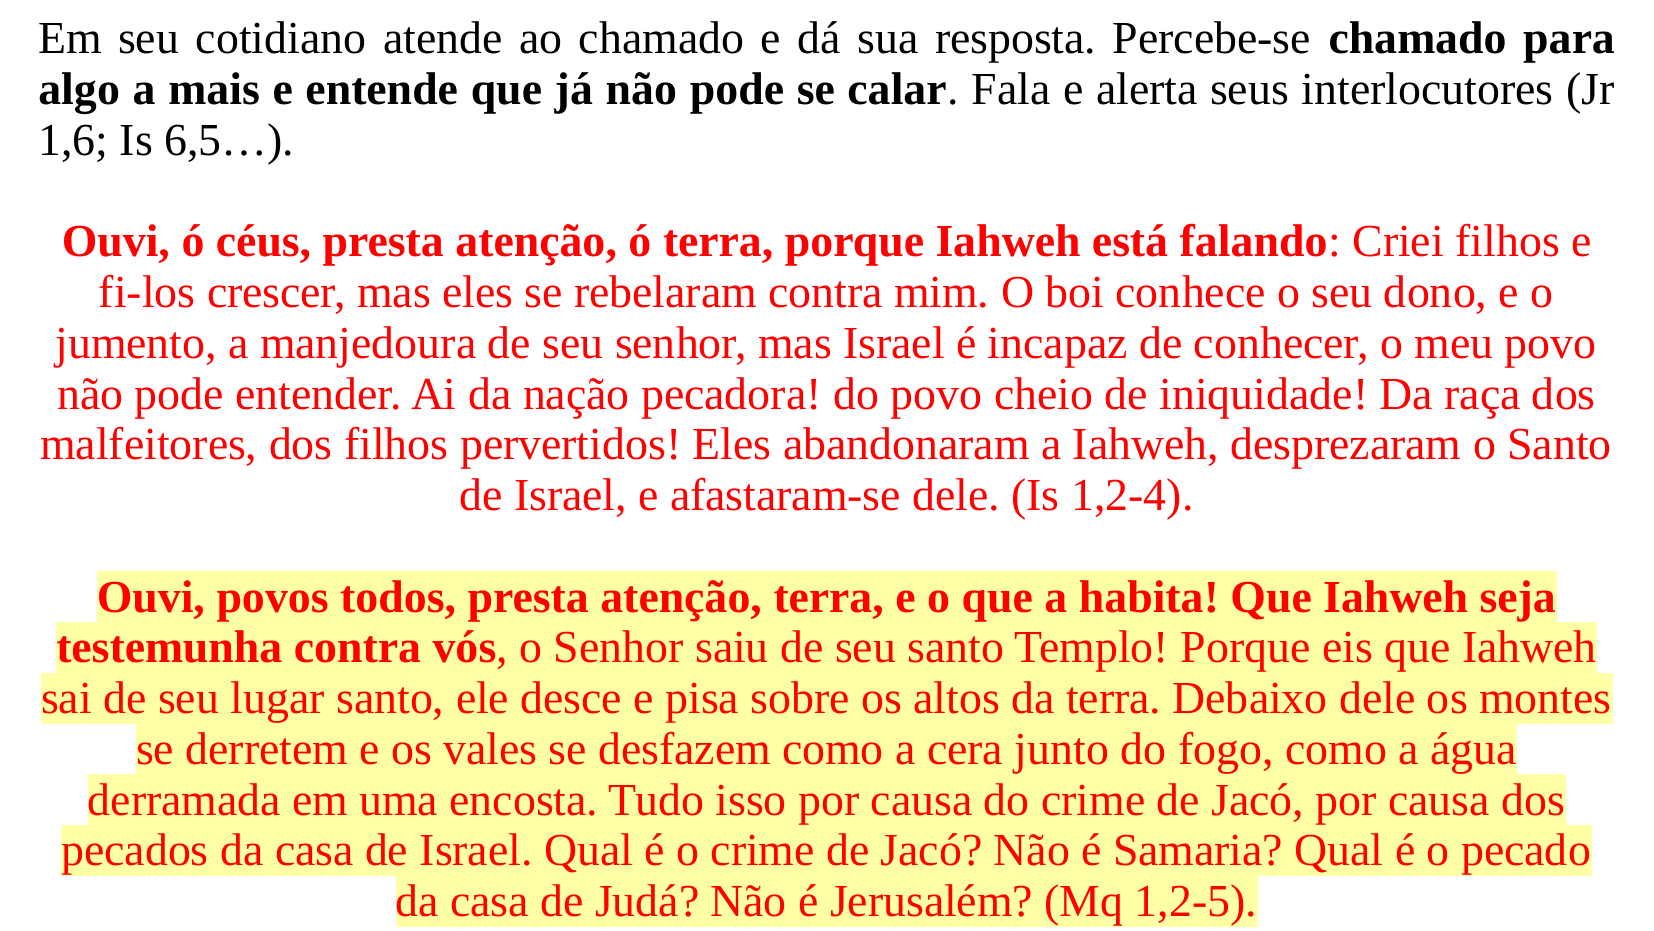

Em seu cotidiano atende ao chamado e dá sua resposta. Percebe-se chamado para algo a mais e entende que já não pode se calar. Fala e alerta seus interlocutores (Jr 1,6; Is 6,5…).
Ouvi, ó céus, presta atenção, ó terra, porque Iahweh está falando: Criei filhos e fi-los crescer, mas eles se rebelaram contra mim. O boi conhece o seu dono, e o jumento, a manjedoura de seu senhor, mas Israel é incapaz de conhecer, o meu povo não pode entender. Ai da nação pecadora! do povo cheio de iniquidade! Da raça dos malfeitores, dos filhos pervertidos! Eles abandonaram a Iahweh, desprezaram o Santo de Israel, e afastaram-se dele. (Is 1,2-4).
Ouvi, povos todos, presta atenção, terra, e o que a habita! Que Iahweh seja testemunha contra vós, o Senhor saiu de seu santo Templo! Porque eis que Iahweh sai de seu lugar santo, ele desce e pisa sobre os altos da terra. Debaixo dele os montes se derretem e os vales se desfazem como a cera junto do fogo, como a água derramada em uma encosta. Tudo isso por causa do crime de Jacó, por causa dos pecados da casa de Israel. Qual é o crime de Jacó? Não é Samaria? Qual é o pecado da casa de Judá? Não é Jerusalém? (Mq 1,2-5).